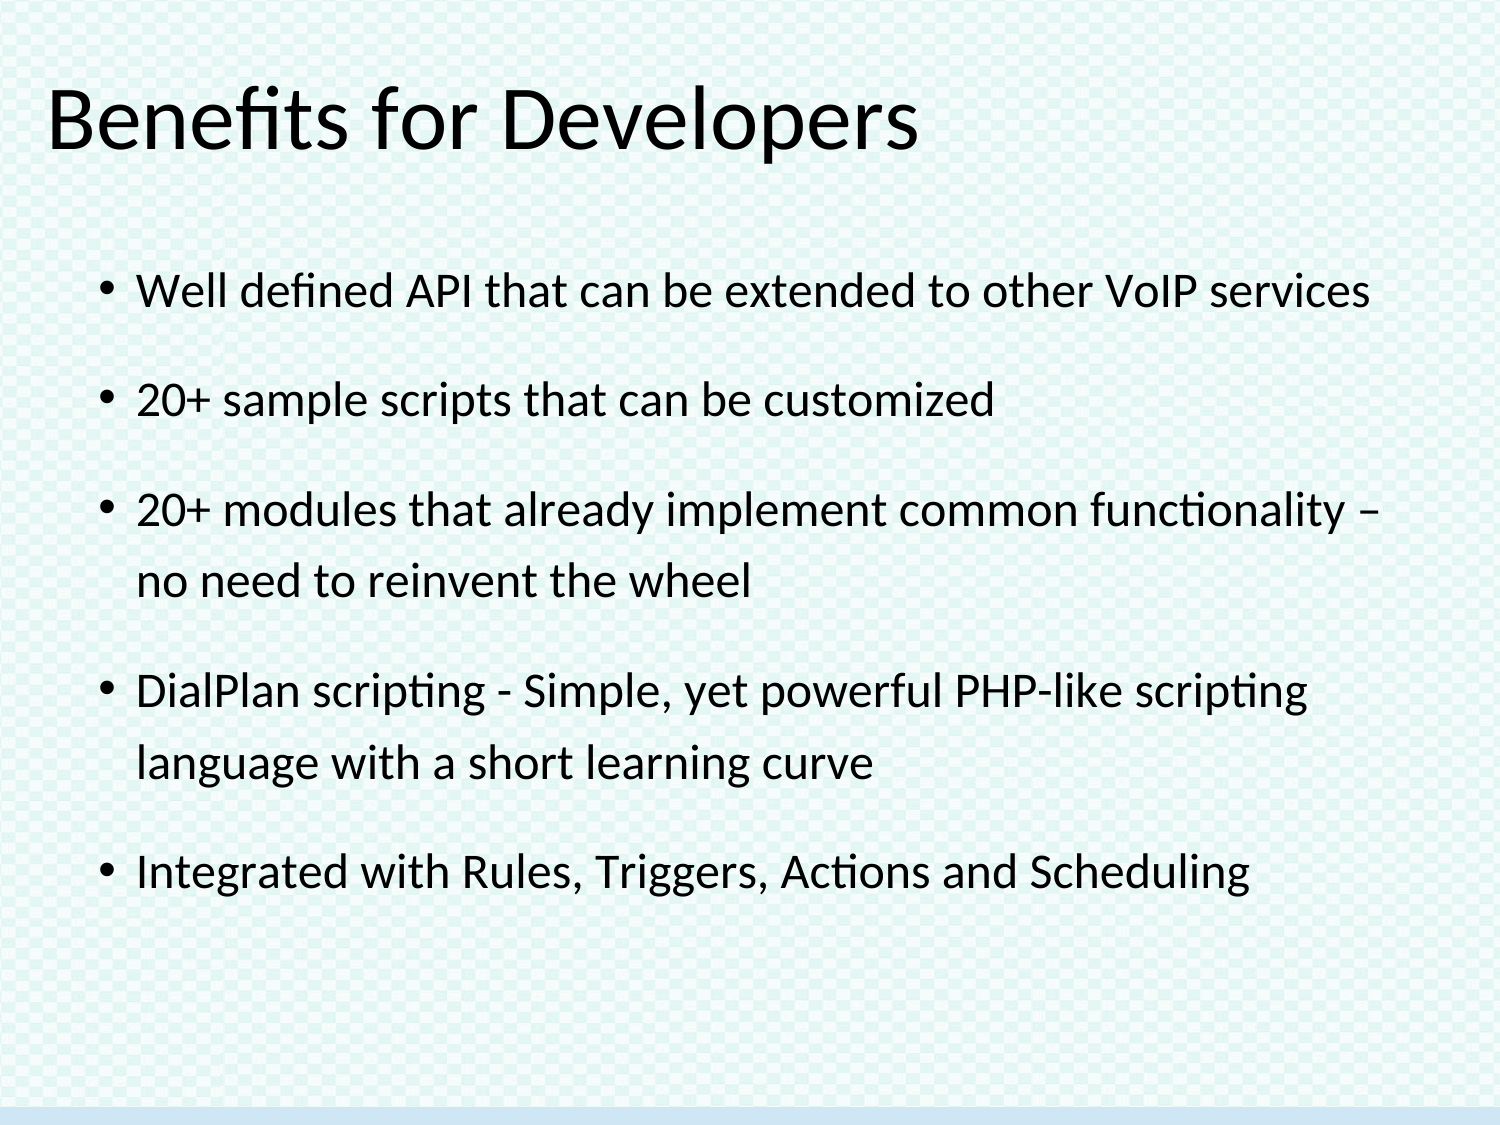

# Benefits for Developers
Well defined API that can be extended to other VoIP services
20+ sample scripts that can be customized
20+ modules that already implement common functionality – no need to reinvent the wheel
DialPlan scripting - Simple, yet powerful PHP-like scripting language with a short learning curve
Integrated with Rules, Triggers, Actions and Scheduling